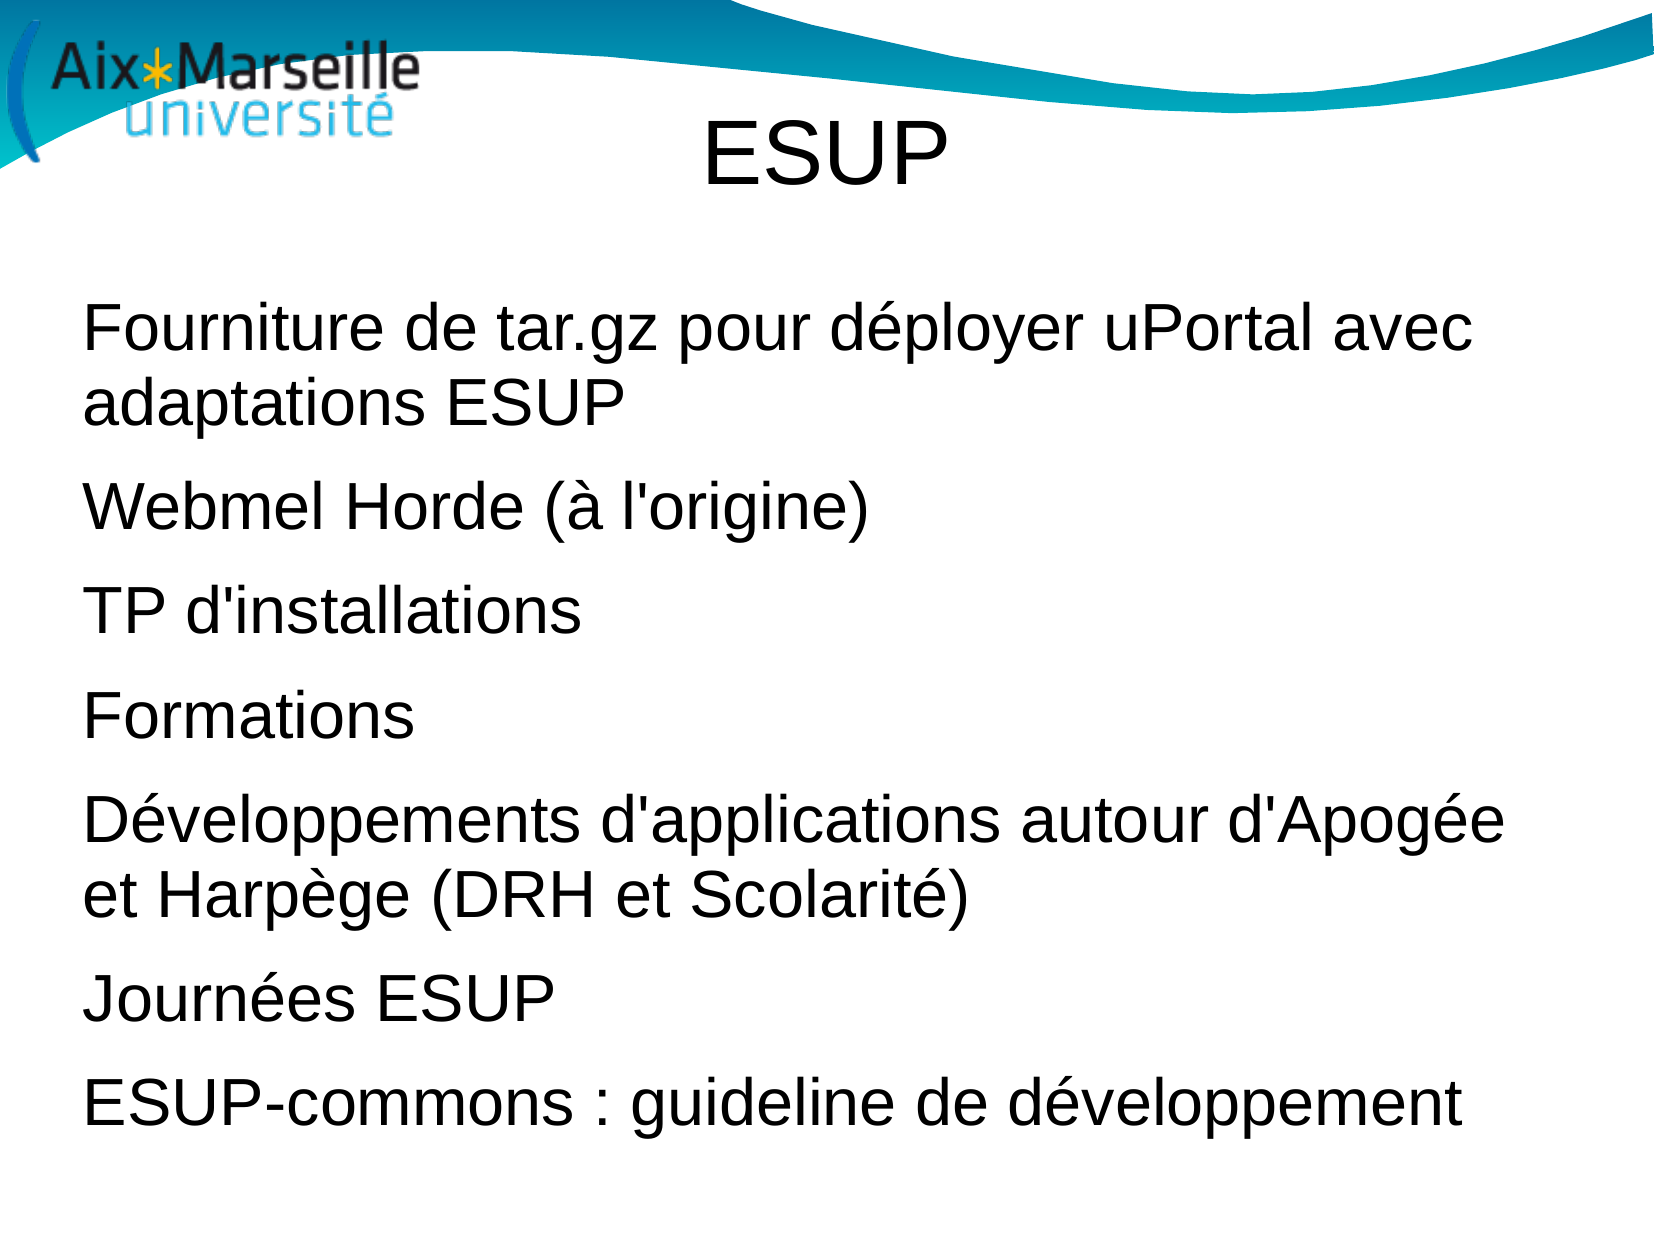

# ESUP
Fourniture de tar.gz pour déployer uPortal avec adaptations ESUP
Webmel Horde (à l'origine)
TP d'installations
Formations
Développements d'applications autour d'Apogée et Harpège (DRH et Scolarité)
Journées ESUP
ESUP-commons : guideline de développement